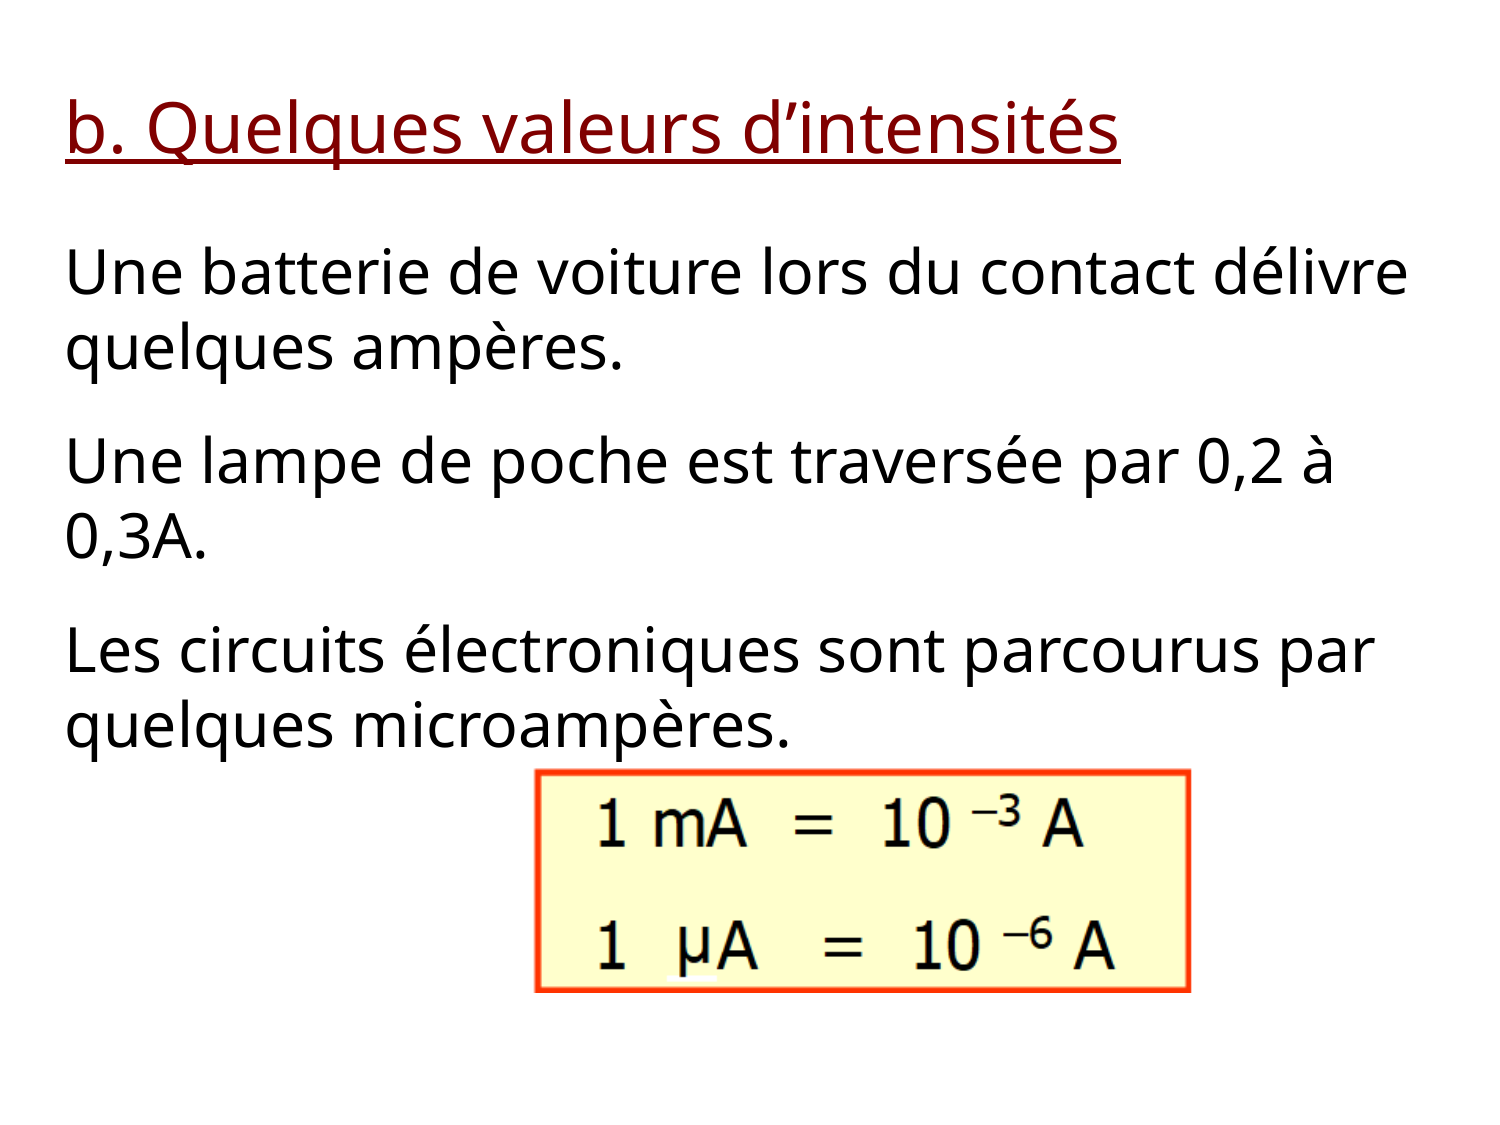

b. Quelques valeurs d’intensités
Une batterie de voiture lors du contact délivre quelques ampères.
Une lampe de poche est traversée par 0,2 à 0,3A.
Les circuits électroniques sont parcourus par quelques microampères.